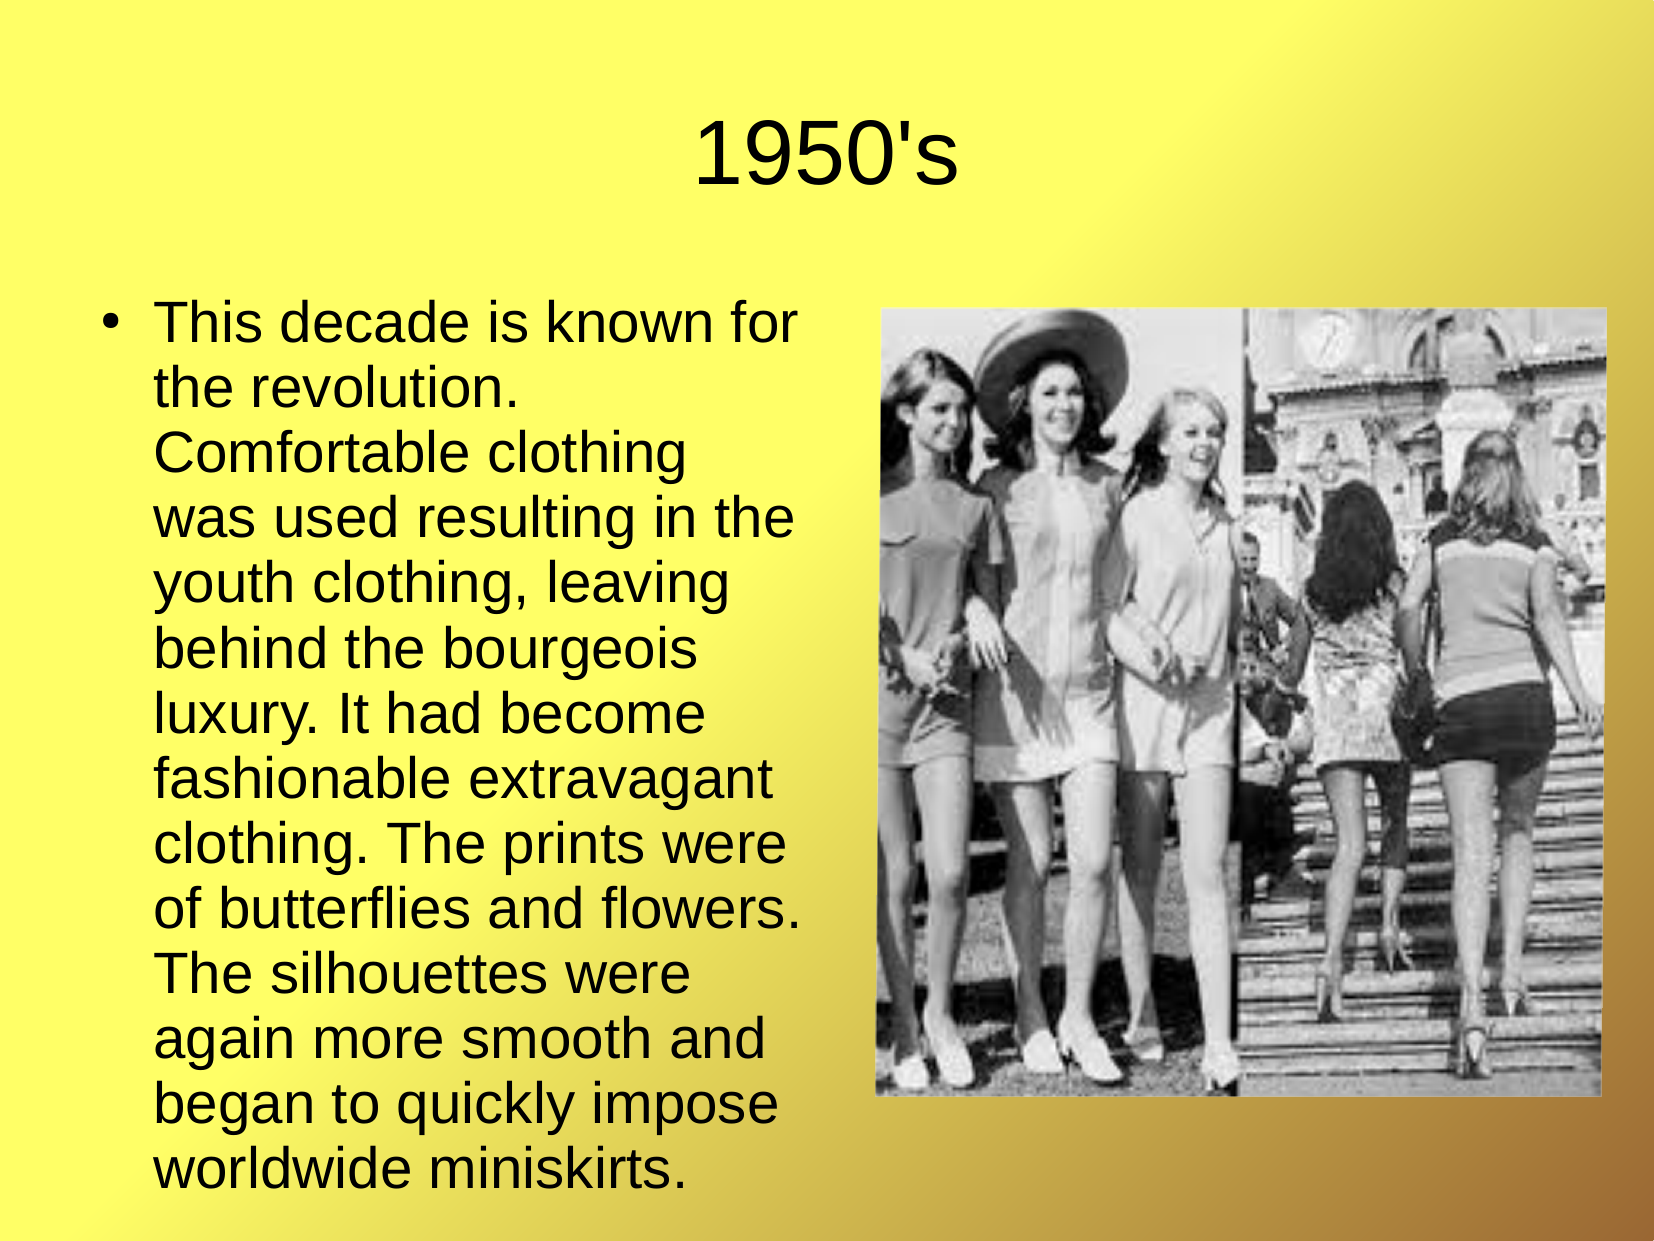

# 1950's
This decade is known for the revolution. Comfortable clothing was used resulting in the youth clothing, leaving behind the bourgeois luxury. It had become fashionable extravagant clothing. The prints were of butterflies and flowers. The silhouettes were again more smooth and began to quickly impose worldwide miniskirts.